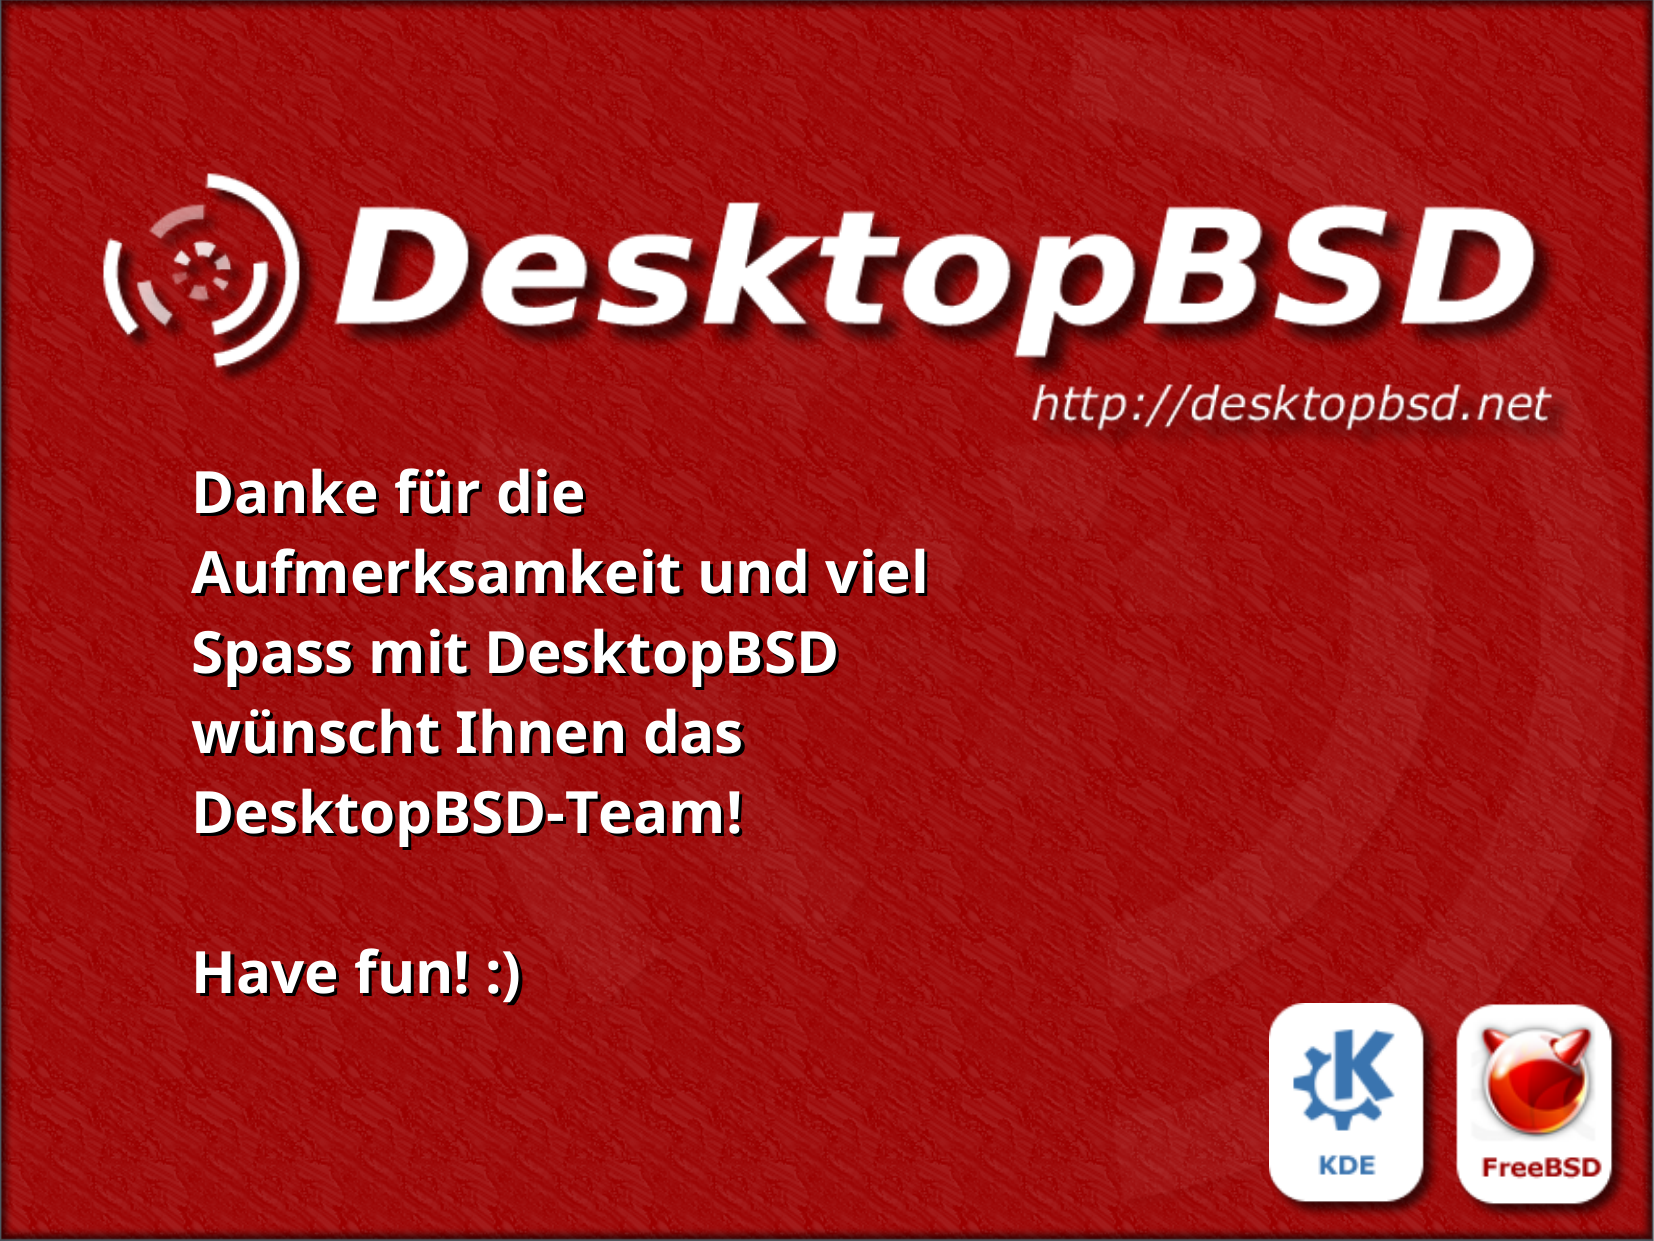

Danke für die Aufmerksamkeit und viel Spass mit DesktopBSD wünscht Ihnen das DesktopBSD-Team!
Have fun! :)
Desktop BSD, Schenk, Pointner
58